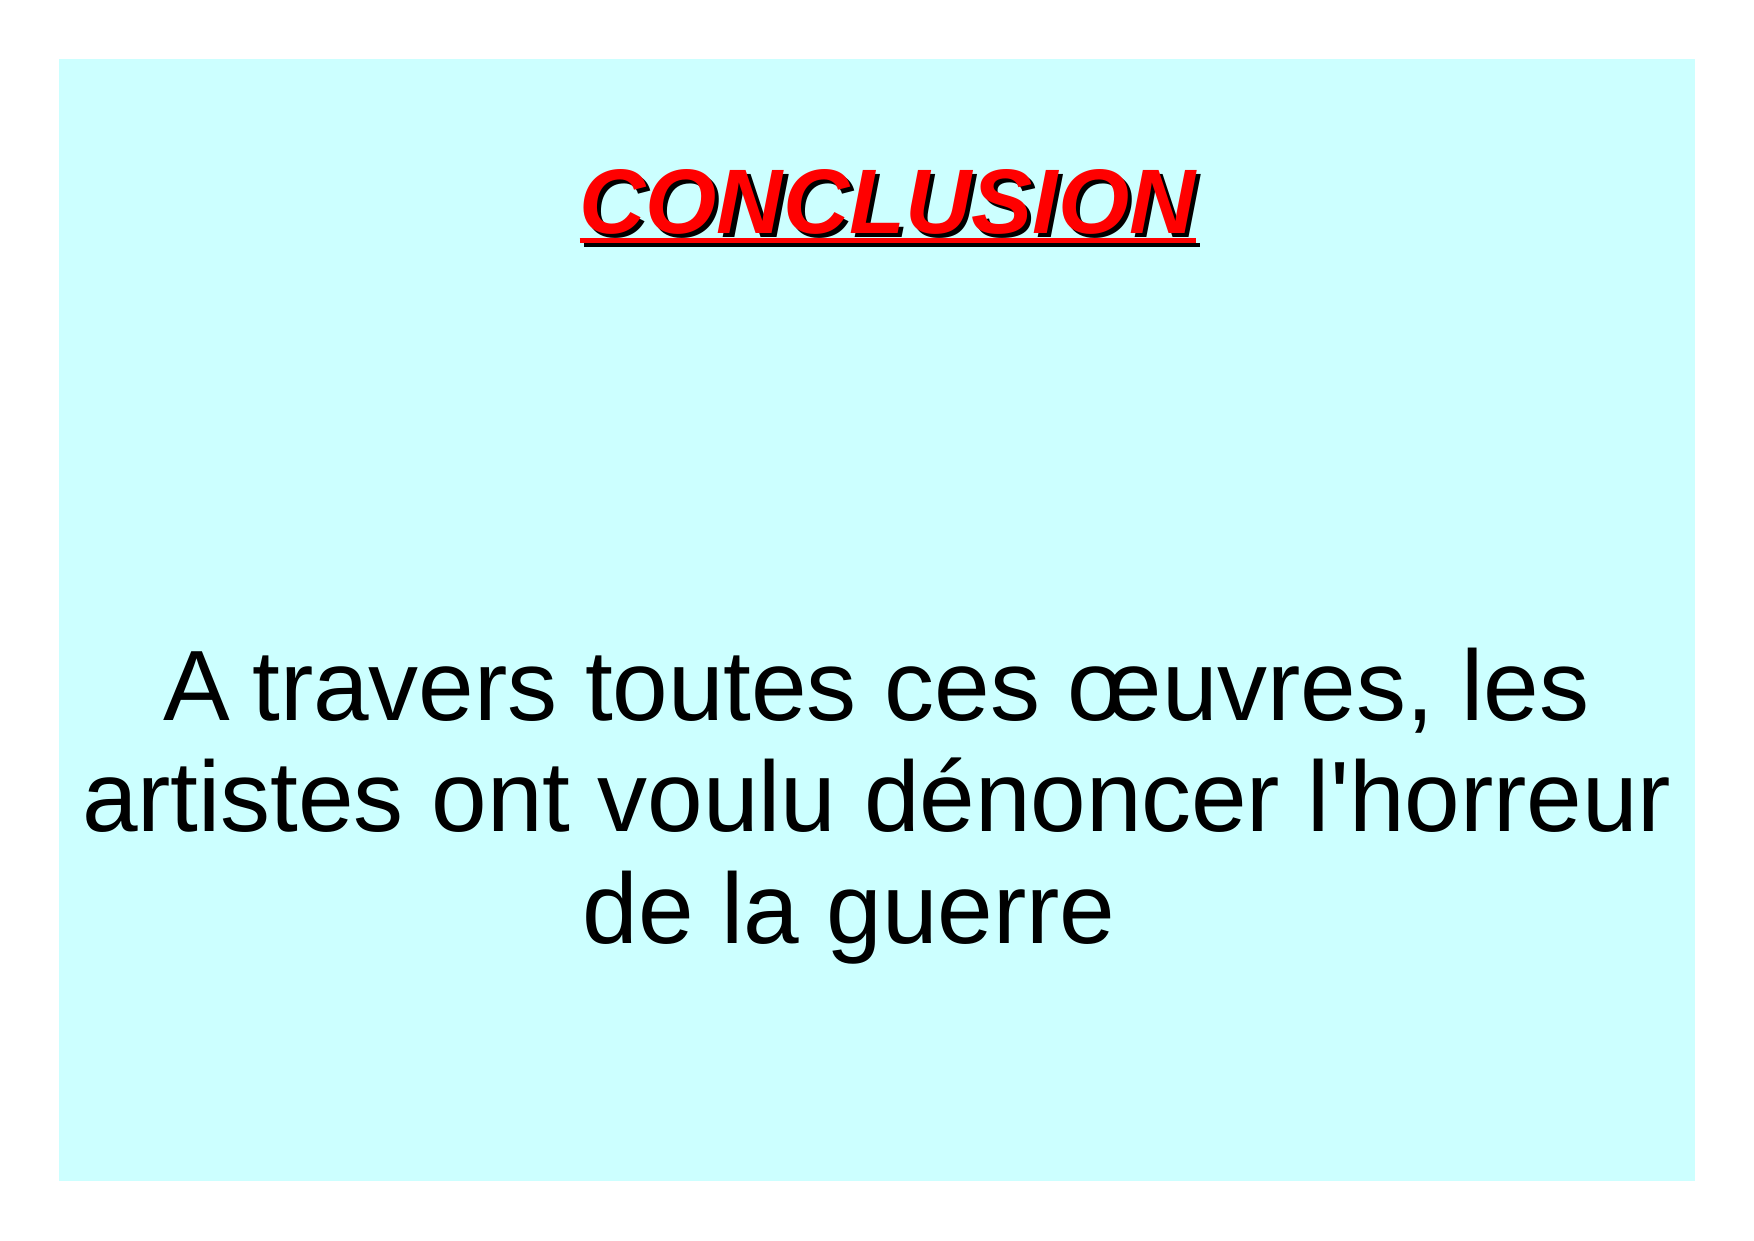

# CONCLUSION
A travers toutes ces œuvres, les artistes ont voulu dénoncer l'horreur de la guerre